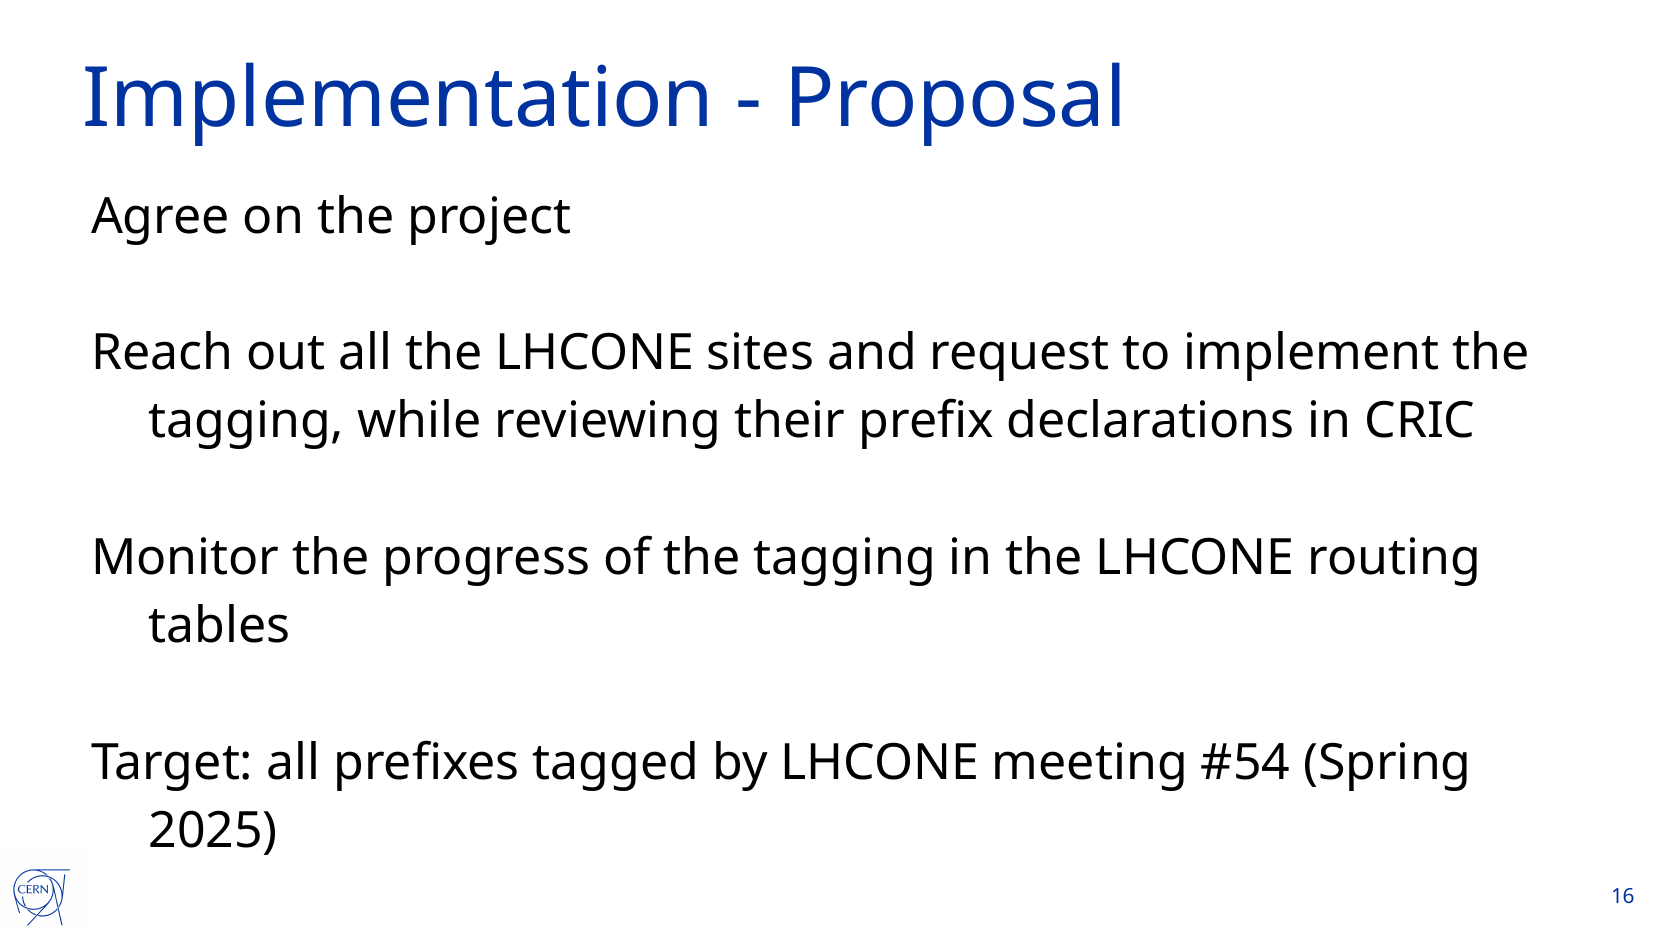

# Implementation - Proposal
Agree on the project
Reach out all the LHCONE sites and request to implement the tagging, while reviewing their prefix declarations in CRIC
Monitor the progress of the tagging in the LHCONE routing tables
Target: all prefixes tagged by LHCONE meeting #54 (Spring 2025)
Implement filtering at WLCG sites during year 1 of LHC LS3 (2026)